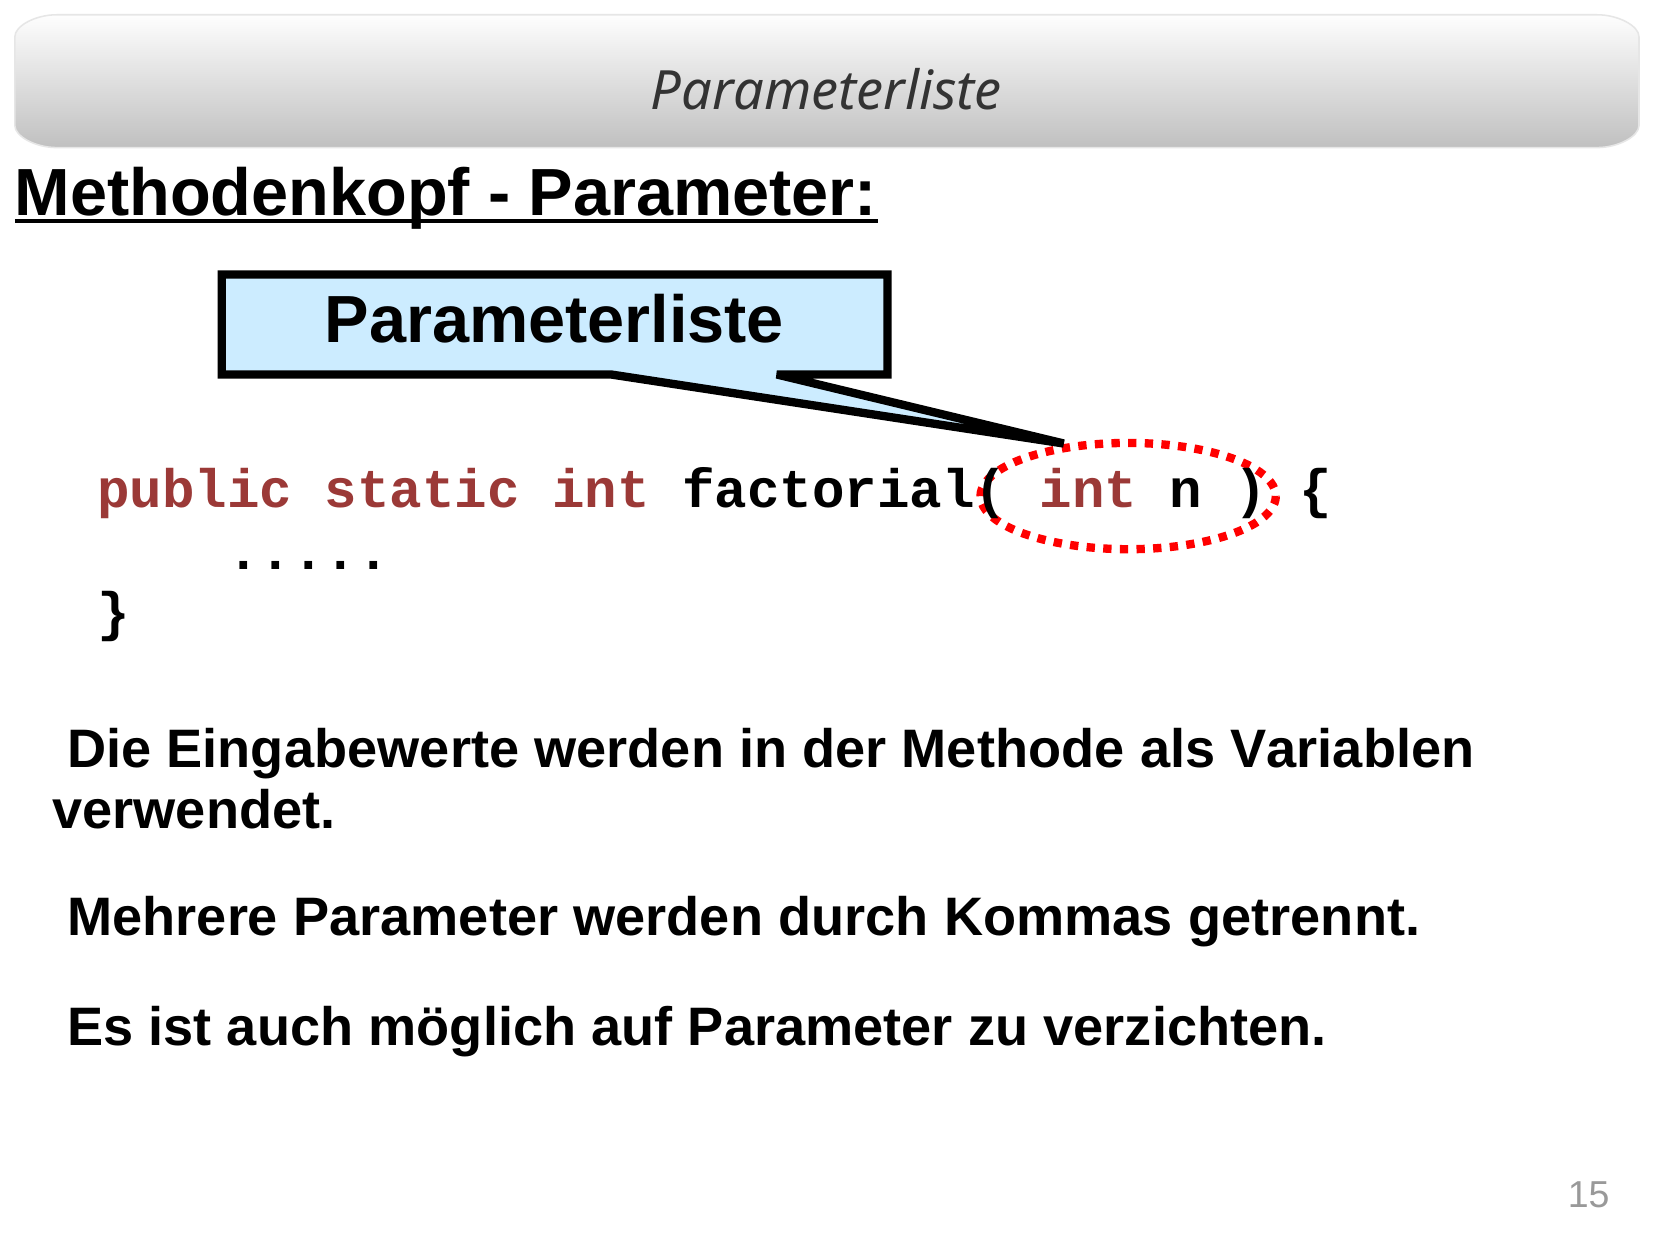

# Parameterliste
Methodenkopf - Parameter:
Parameterliste
public static int factorial( int n ) {
 .....
}
 Die Eingabewerte werden in der Methode als Variablen verwendet.
 Mehrere Parameter werden durch Kommas getrennt.
 Es ist auch möglich auf Parameter zu verzichten.